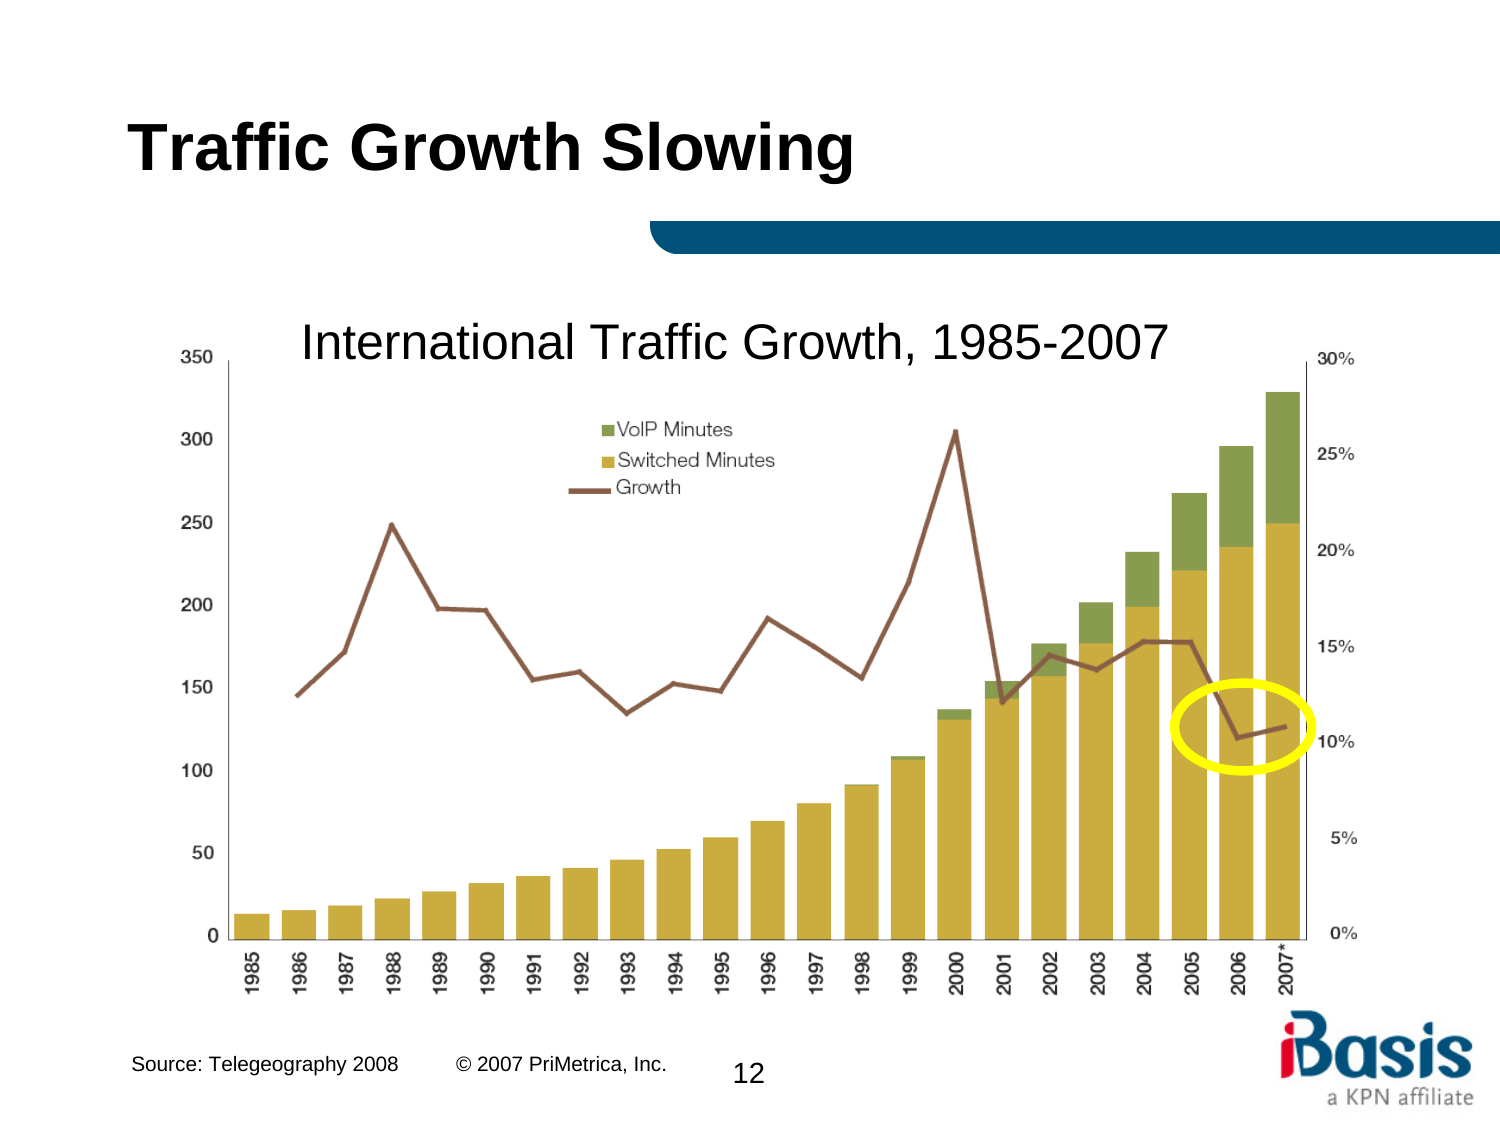

# Traffic Growth Slowing
International Traffic Growth, 1985-2007
Source: Telegeography 2008 © 2007 PriMetrica, Inc.